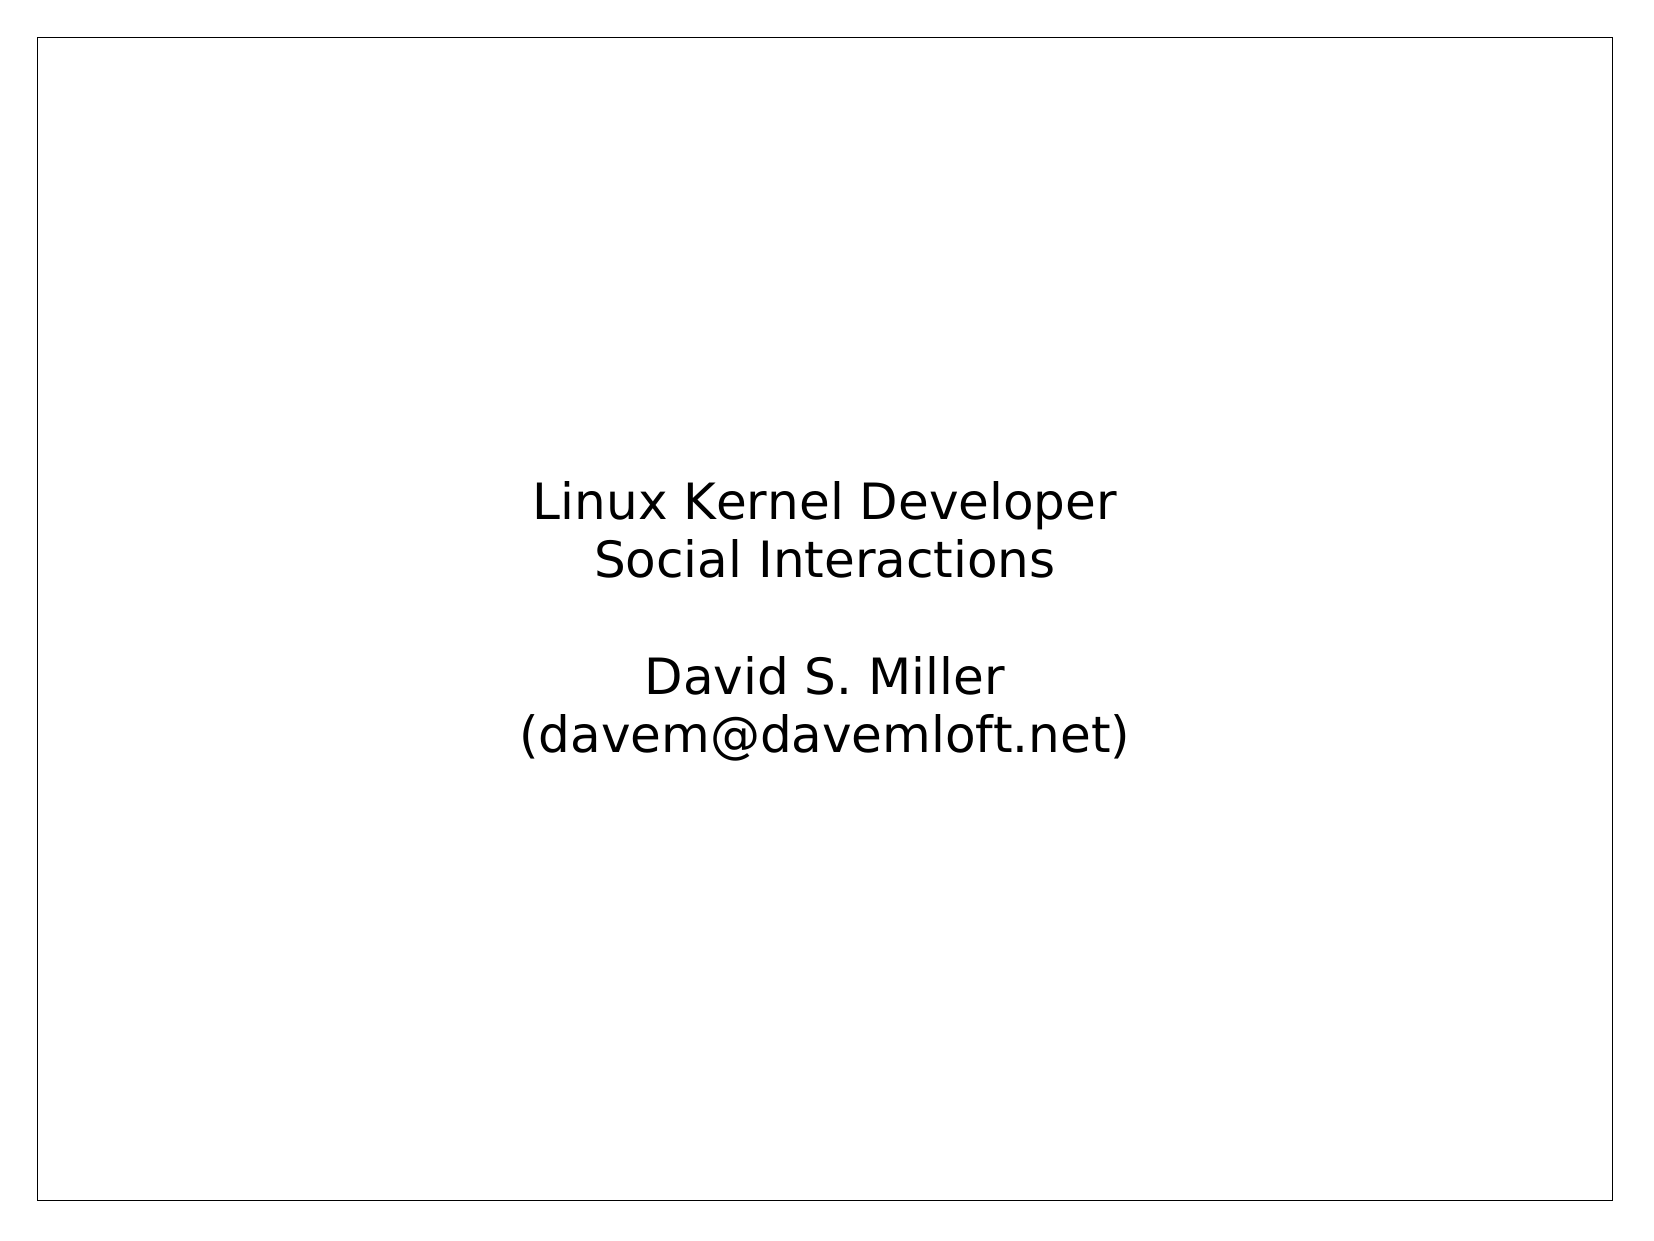

Linux Kernel Developer
Social Interactions
David S. Miller
(davem@davemloft.net)